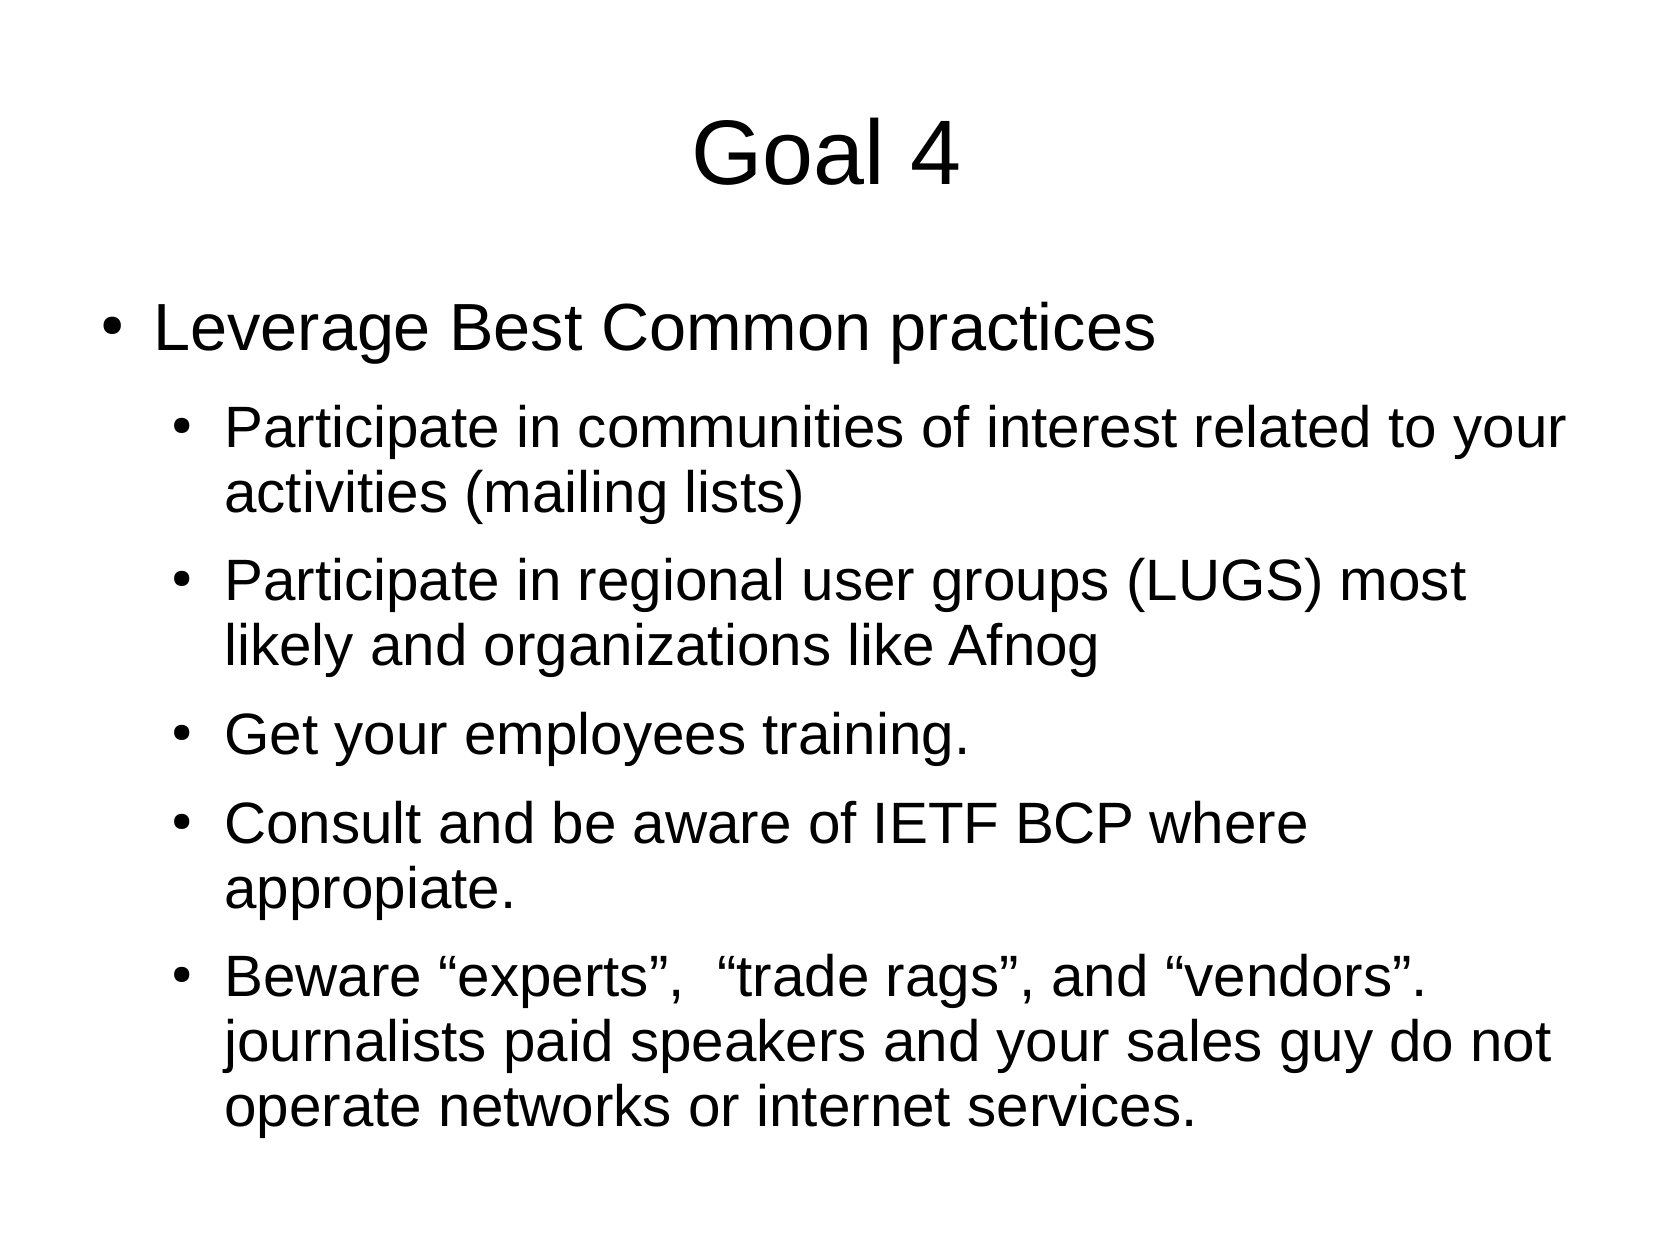

# Goal 4
Leverage Best Common practices
Participate in communities of interest related to your activities (mailing lists)
Participate in regional user groups (LUGS) most likely and organizations like Afnog
Get your employees training.
Consult and be aware of IETF BCP where appropiate.
Beware “experts”, “trade rags”, and “vendors”. journalists paid speakers and your sales guy do not operate networks or internet services.